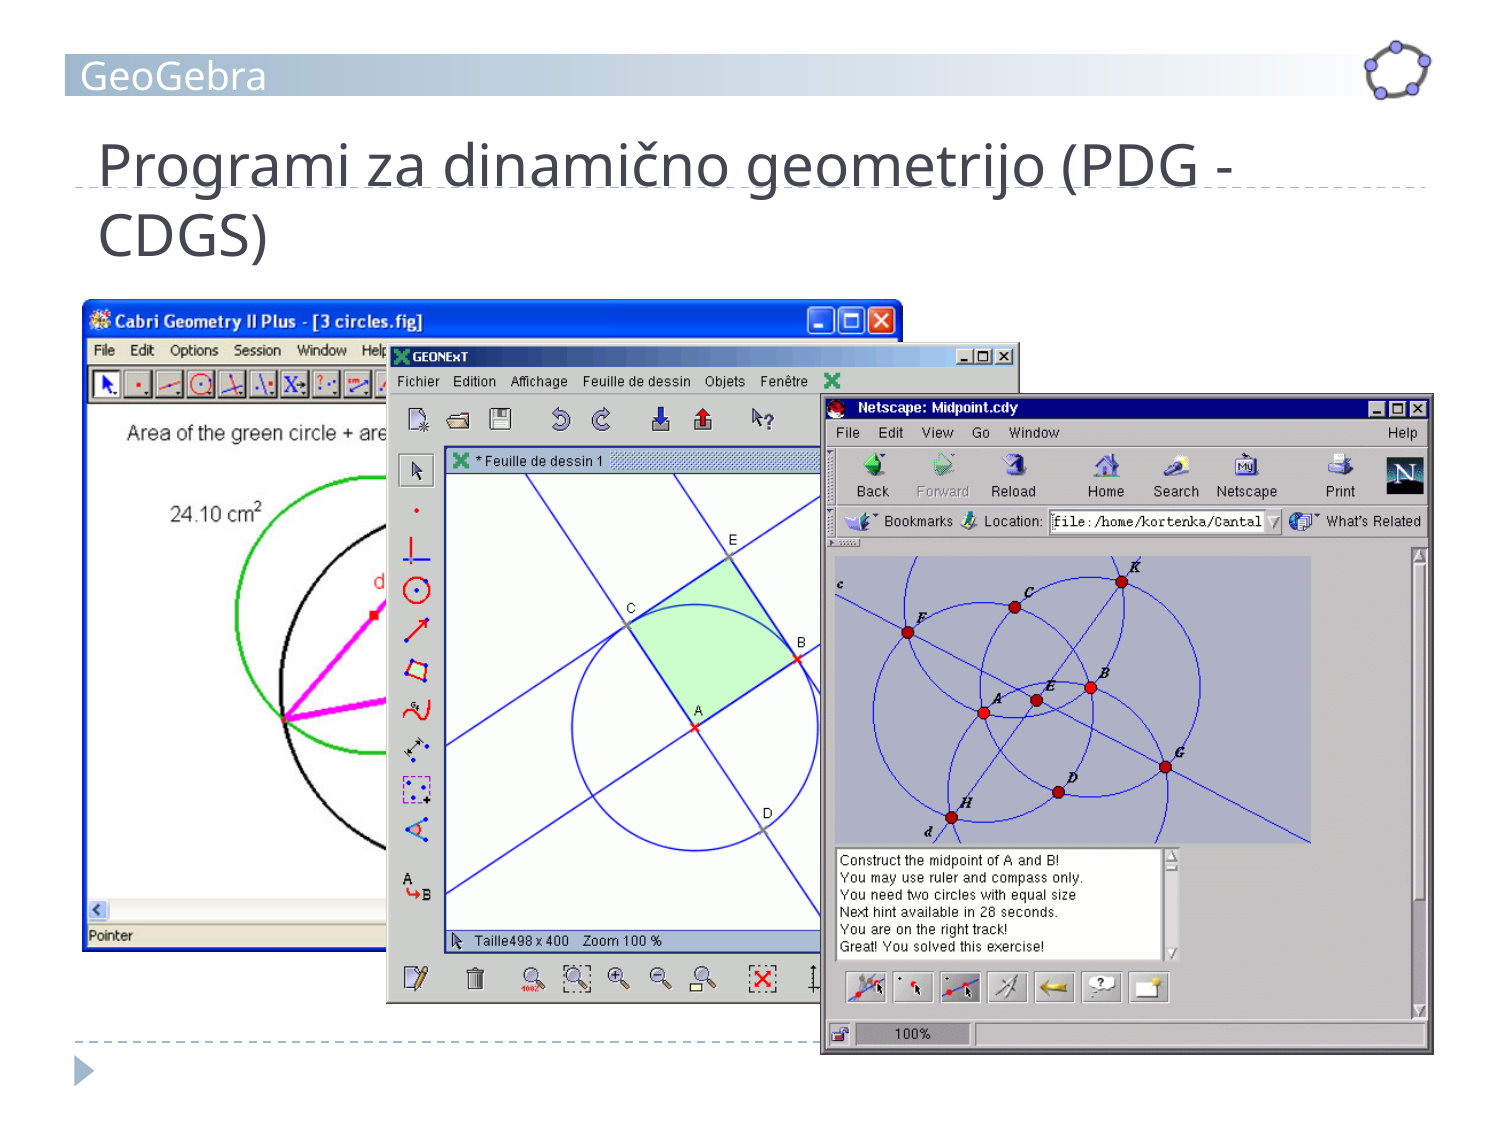

# Programi za dinamično geometrijo (PDG - CDGS)